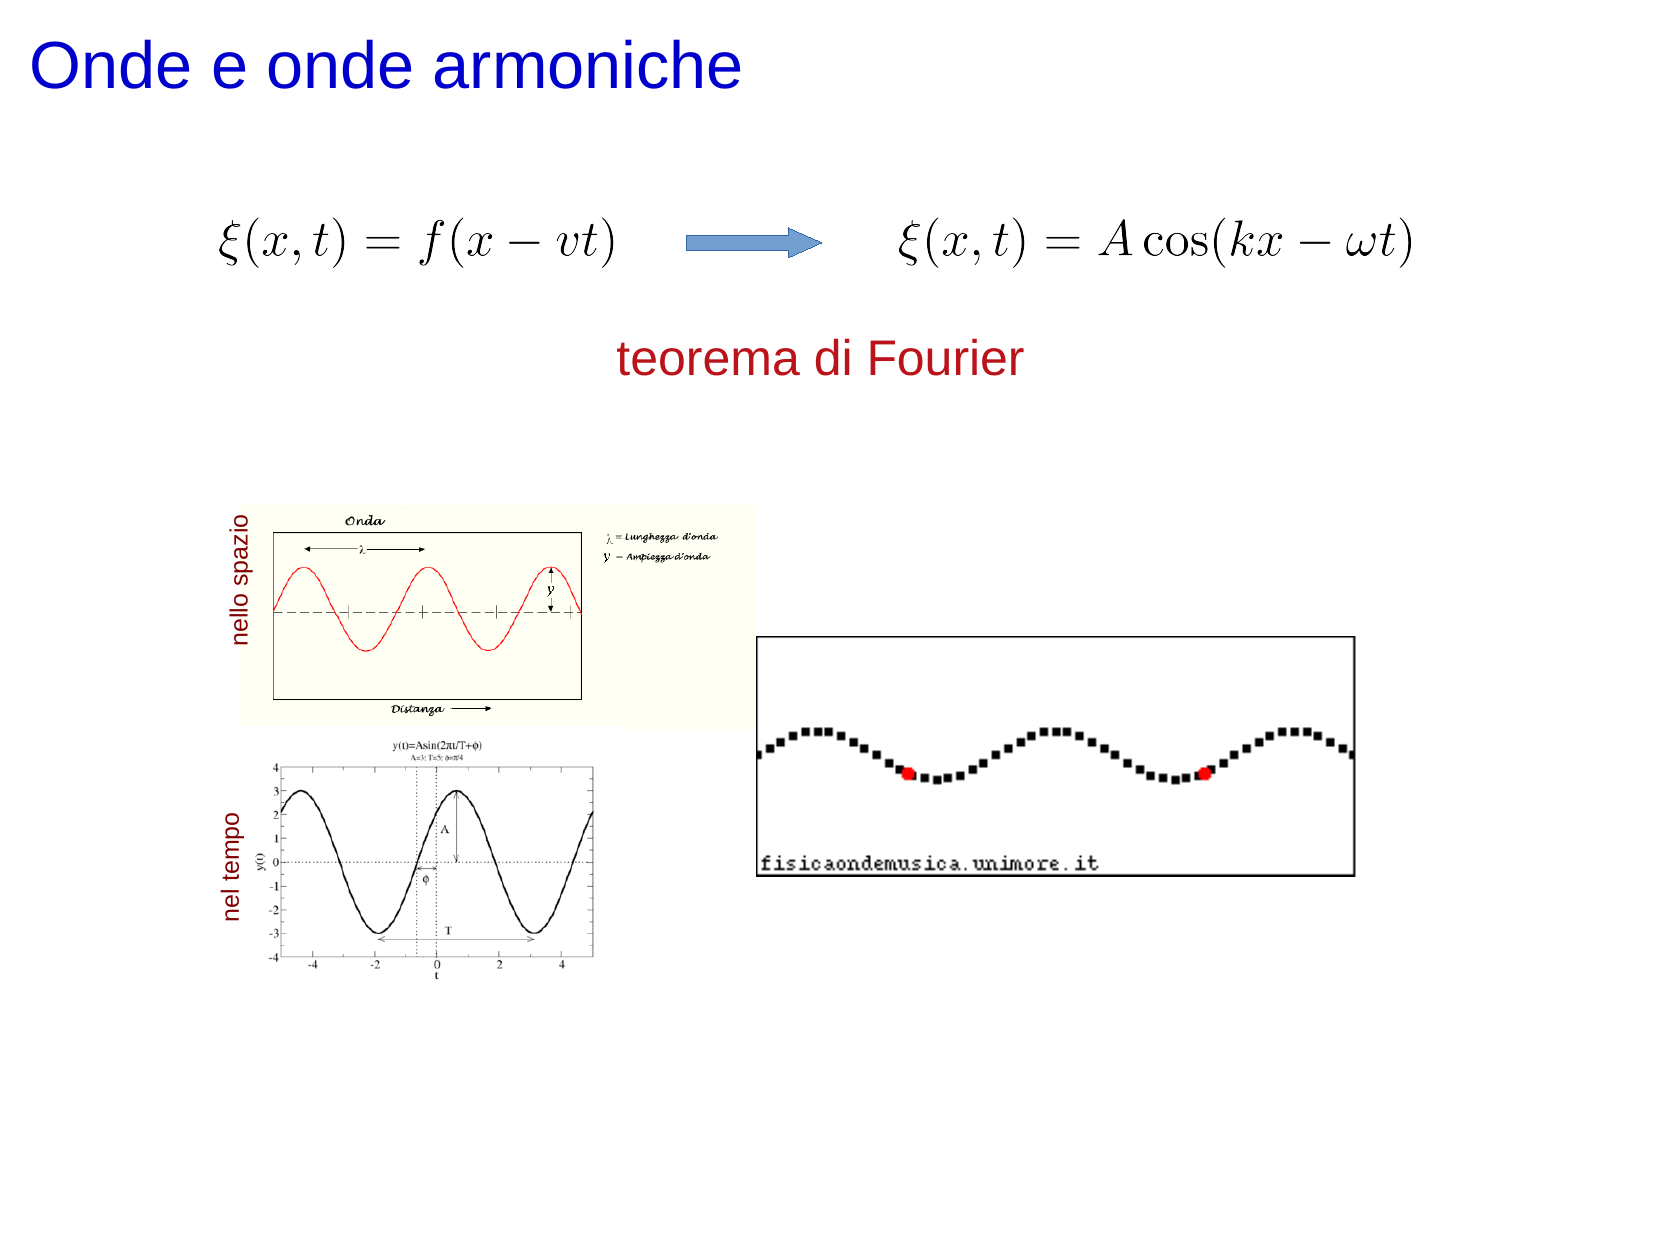

Onde e onde armoniche
teorema di Fourier
nello spazio
nel tempo